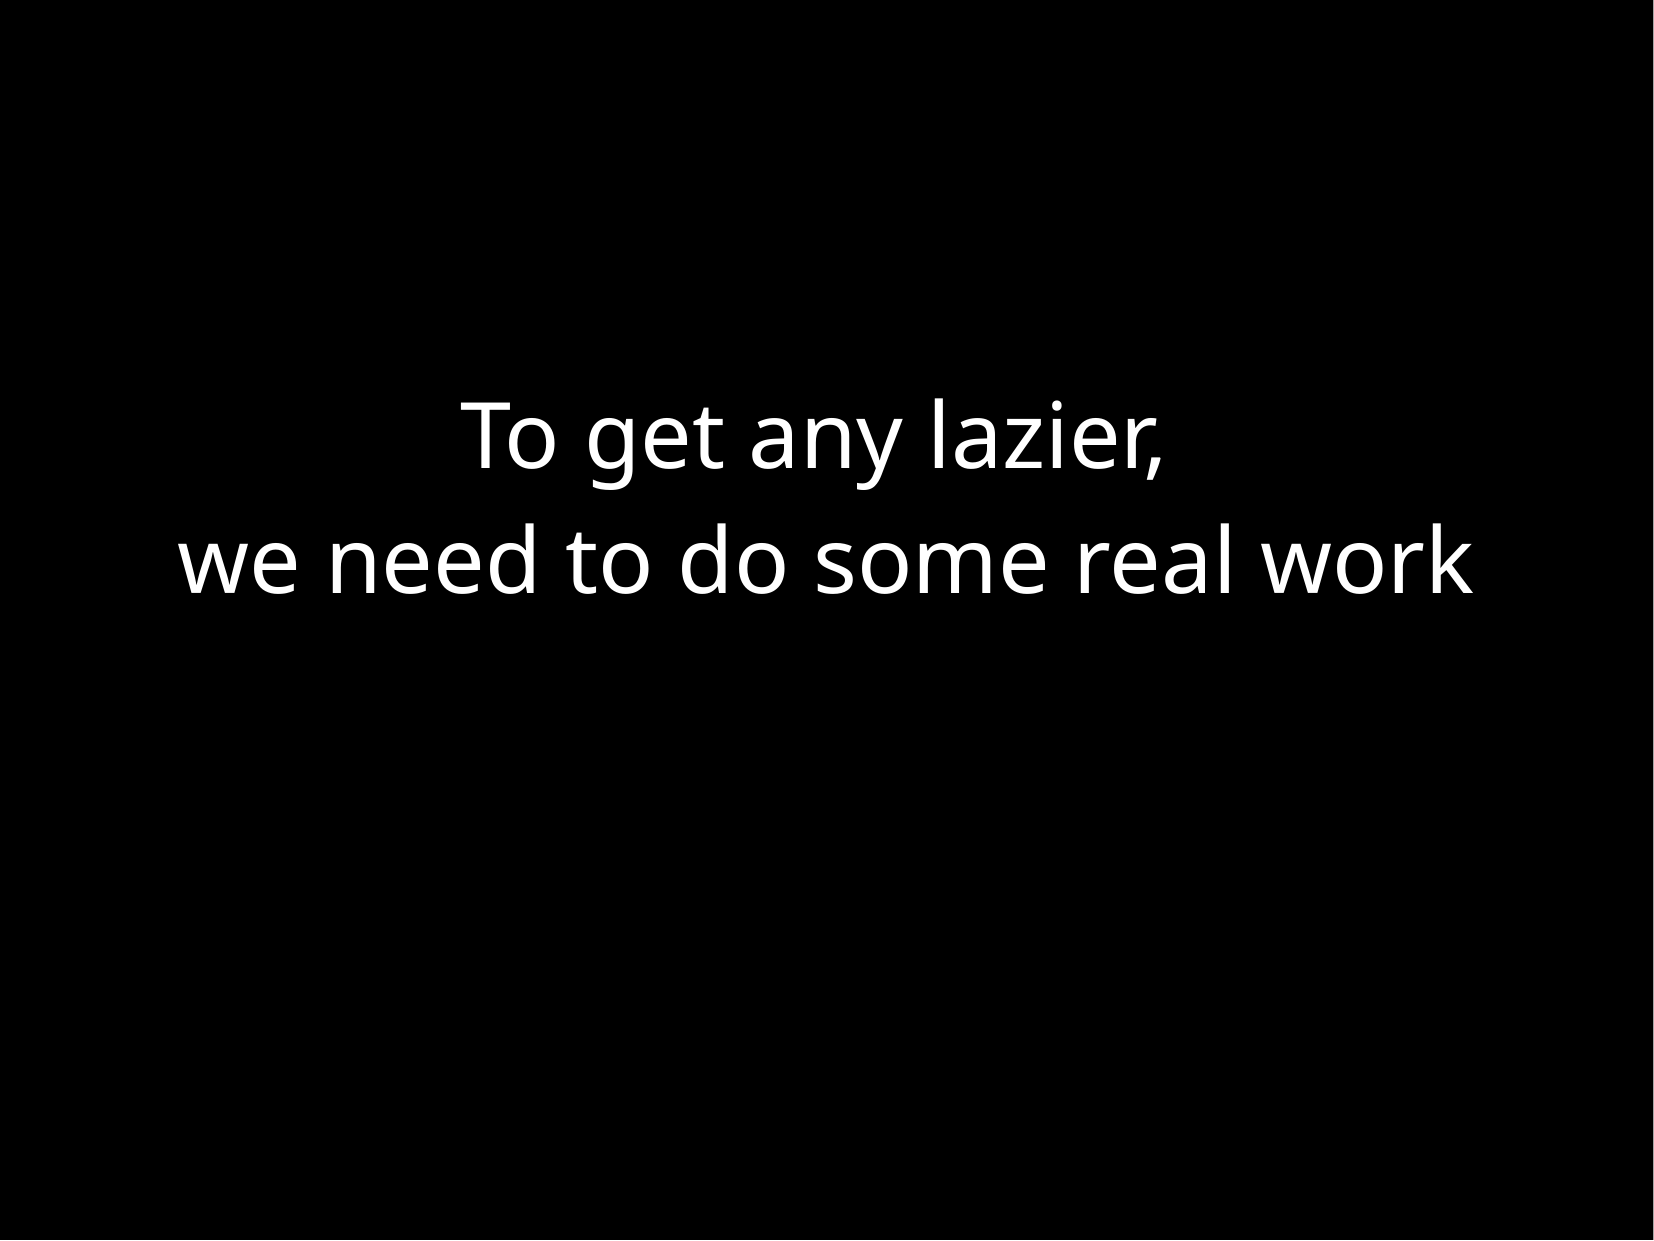

# To get any lazier, we need to do some real work